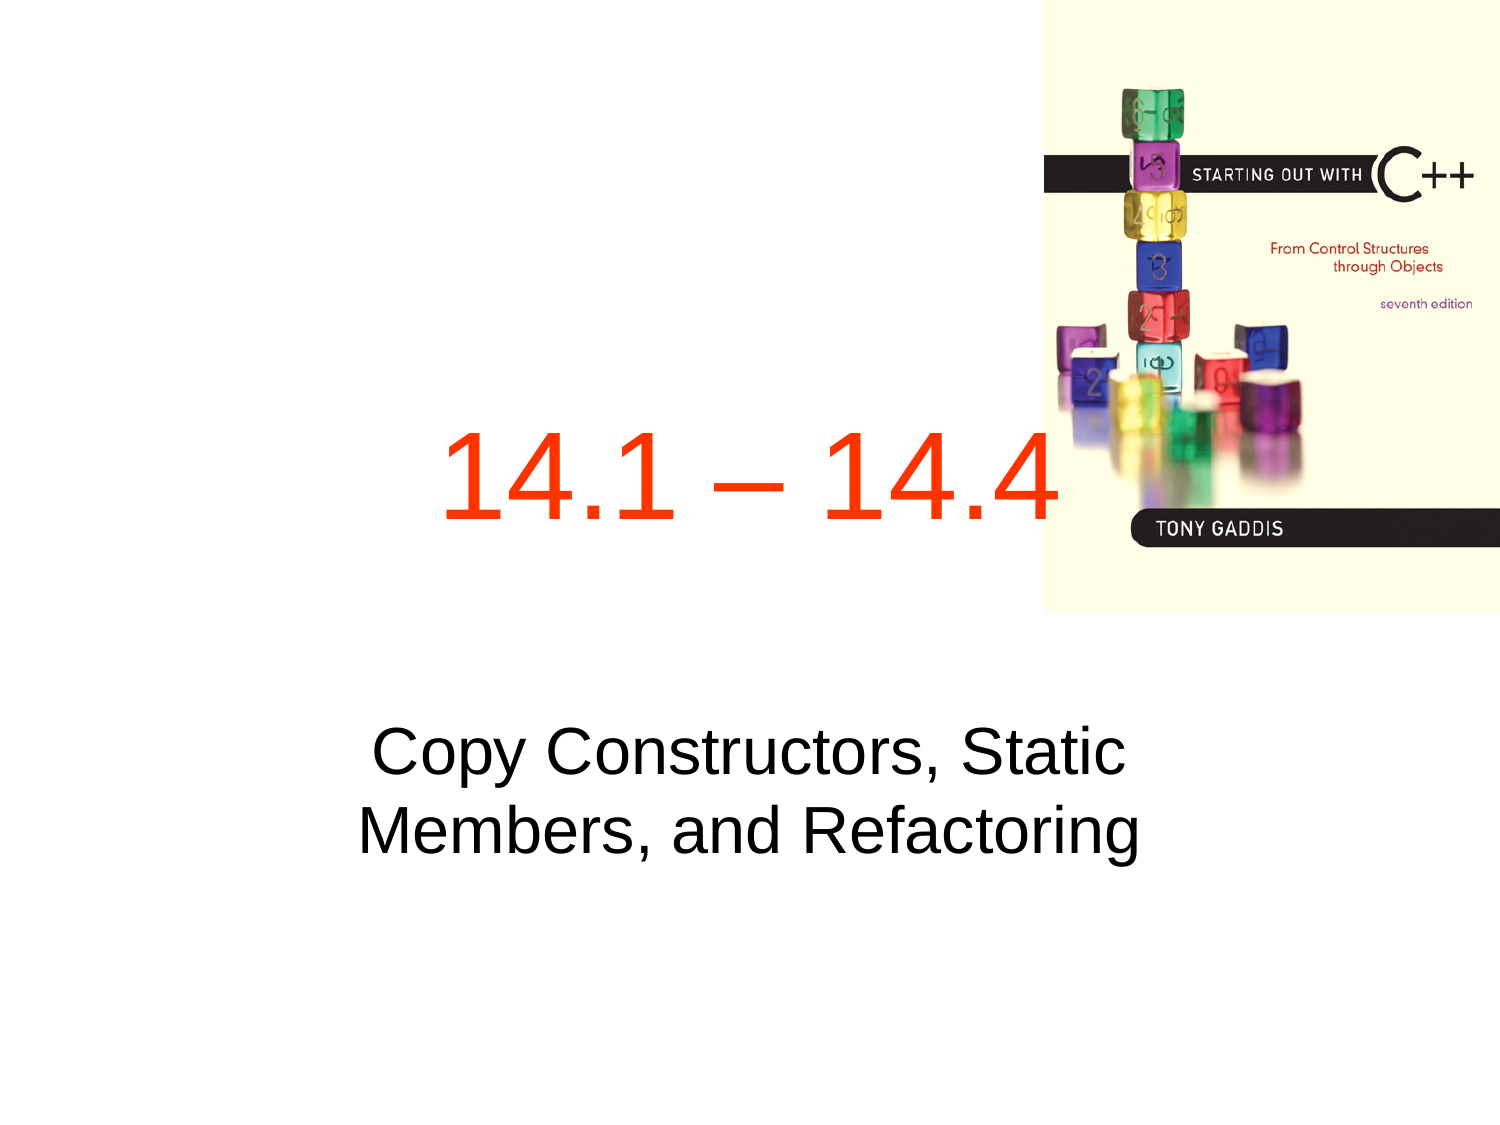

# 14.1 – 14.4
Copy Constructors, Static Members, and Refactoring